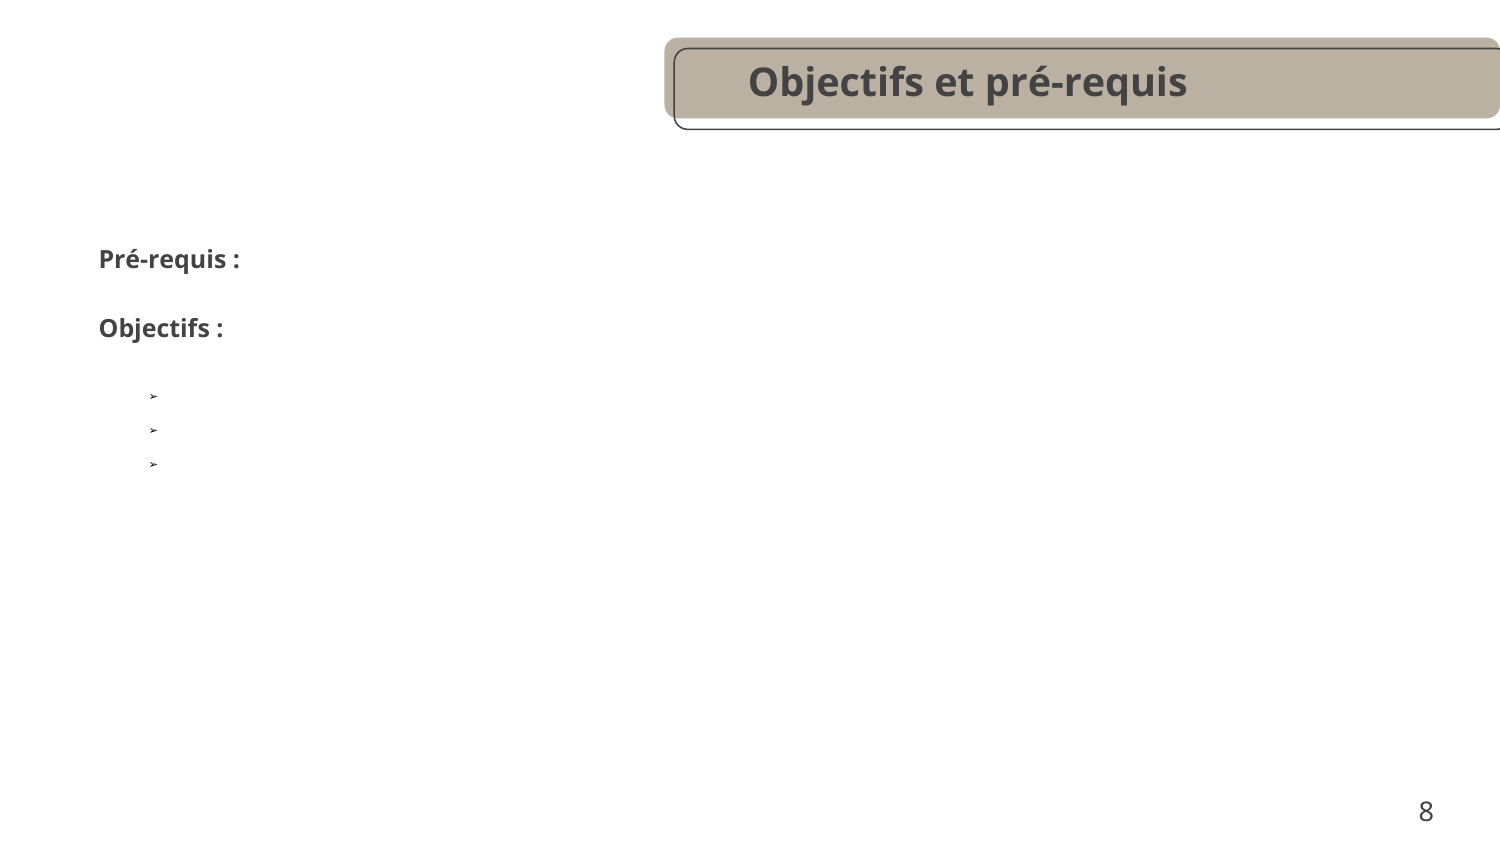

Objectifs et pré-requis
# Pré-requis :
Objectifs :